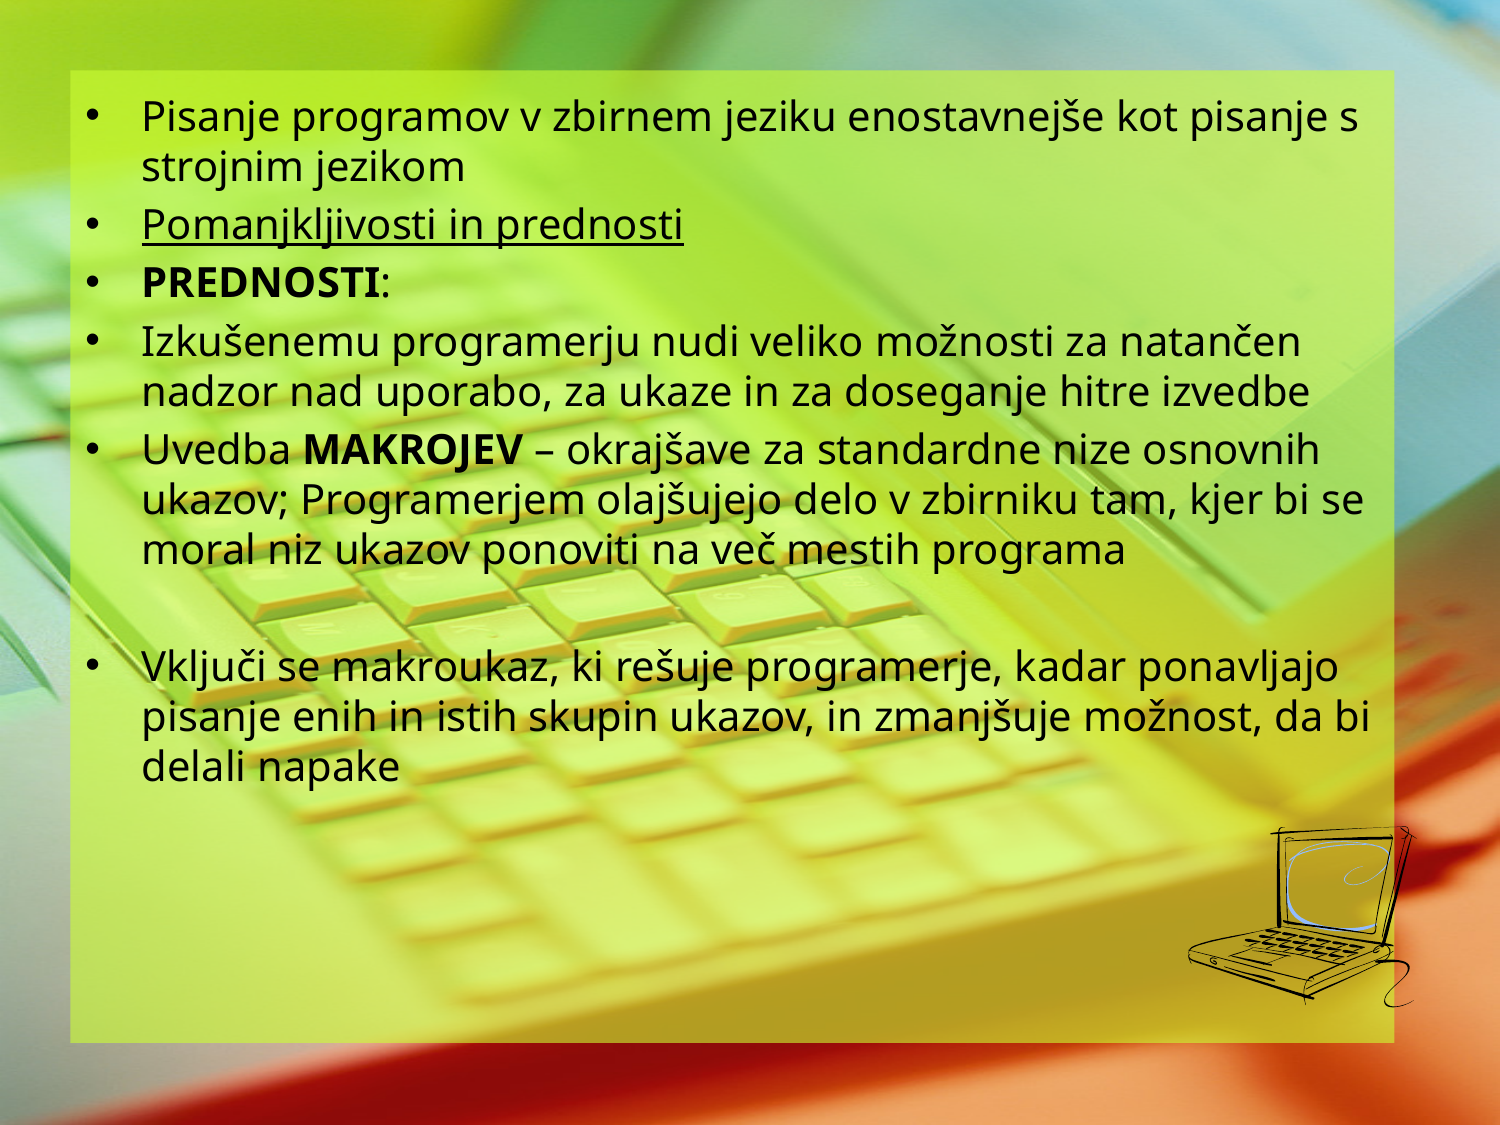

#
Pisanje programov v zbirnem jeziku enostavnejše kot pisanje s strojnim jezikom
Pomanjkljivosti in prednosti
PREDNOSTI:
Izkušenemu programerju nudi veliko možnosti za natančen nadzor nad uporabo, za ukaze in za doseganje hitre izvedbe
Uvedba MAKROJEV – okrajšave za standardne nize osnovnih ukazov; Programerjem olajšujejo delo v zbirniku tam, kjer bi se moral niz ukazov ponoviti na več mestih programa
Vključi se makroukaz, ki rešuje programerje, kadar ponavljajo pisanje enih in istih skupin ukazov, in zmanjšuje možnost, da bi delali napake